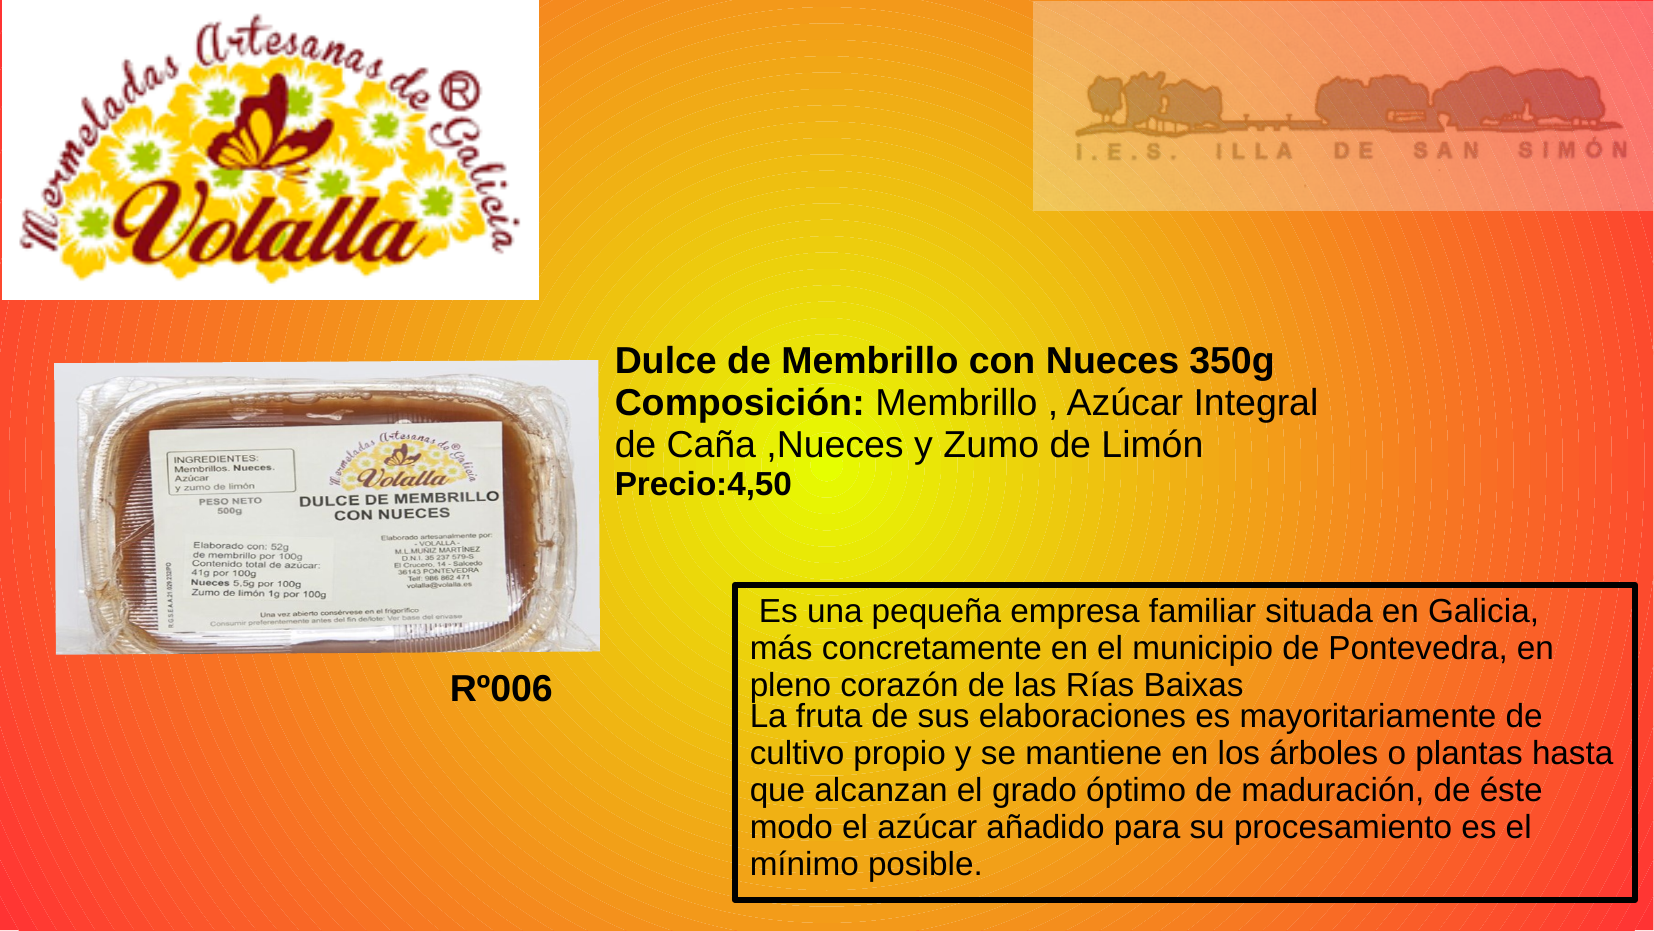

Dulce de Membrillo con Nueces 350g
Composición: Membrillo , Azúcar Integral de Caña ,Nueces y Zumo de Limón
Precio:4,50
 Es una pequeña empresa familiar situada en Galicia, más concretamente en el municipio de Pontevedra, en pleno corazón de las Rías Baixas
Rº006
La fruta de sus elaboraciones es mayoritariamente de cultivo propio y se mantiene en los árboles o plantas hasta que alcanzan el grado óptimo de maduración, de éste modo el azúcar añadido para su procesamiento es el mínimo posible.